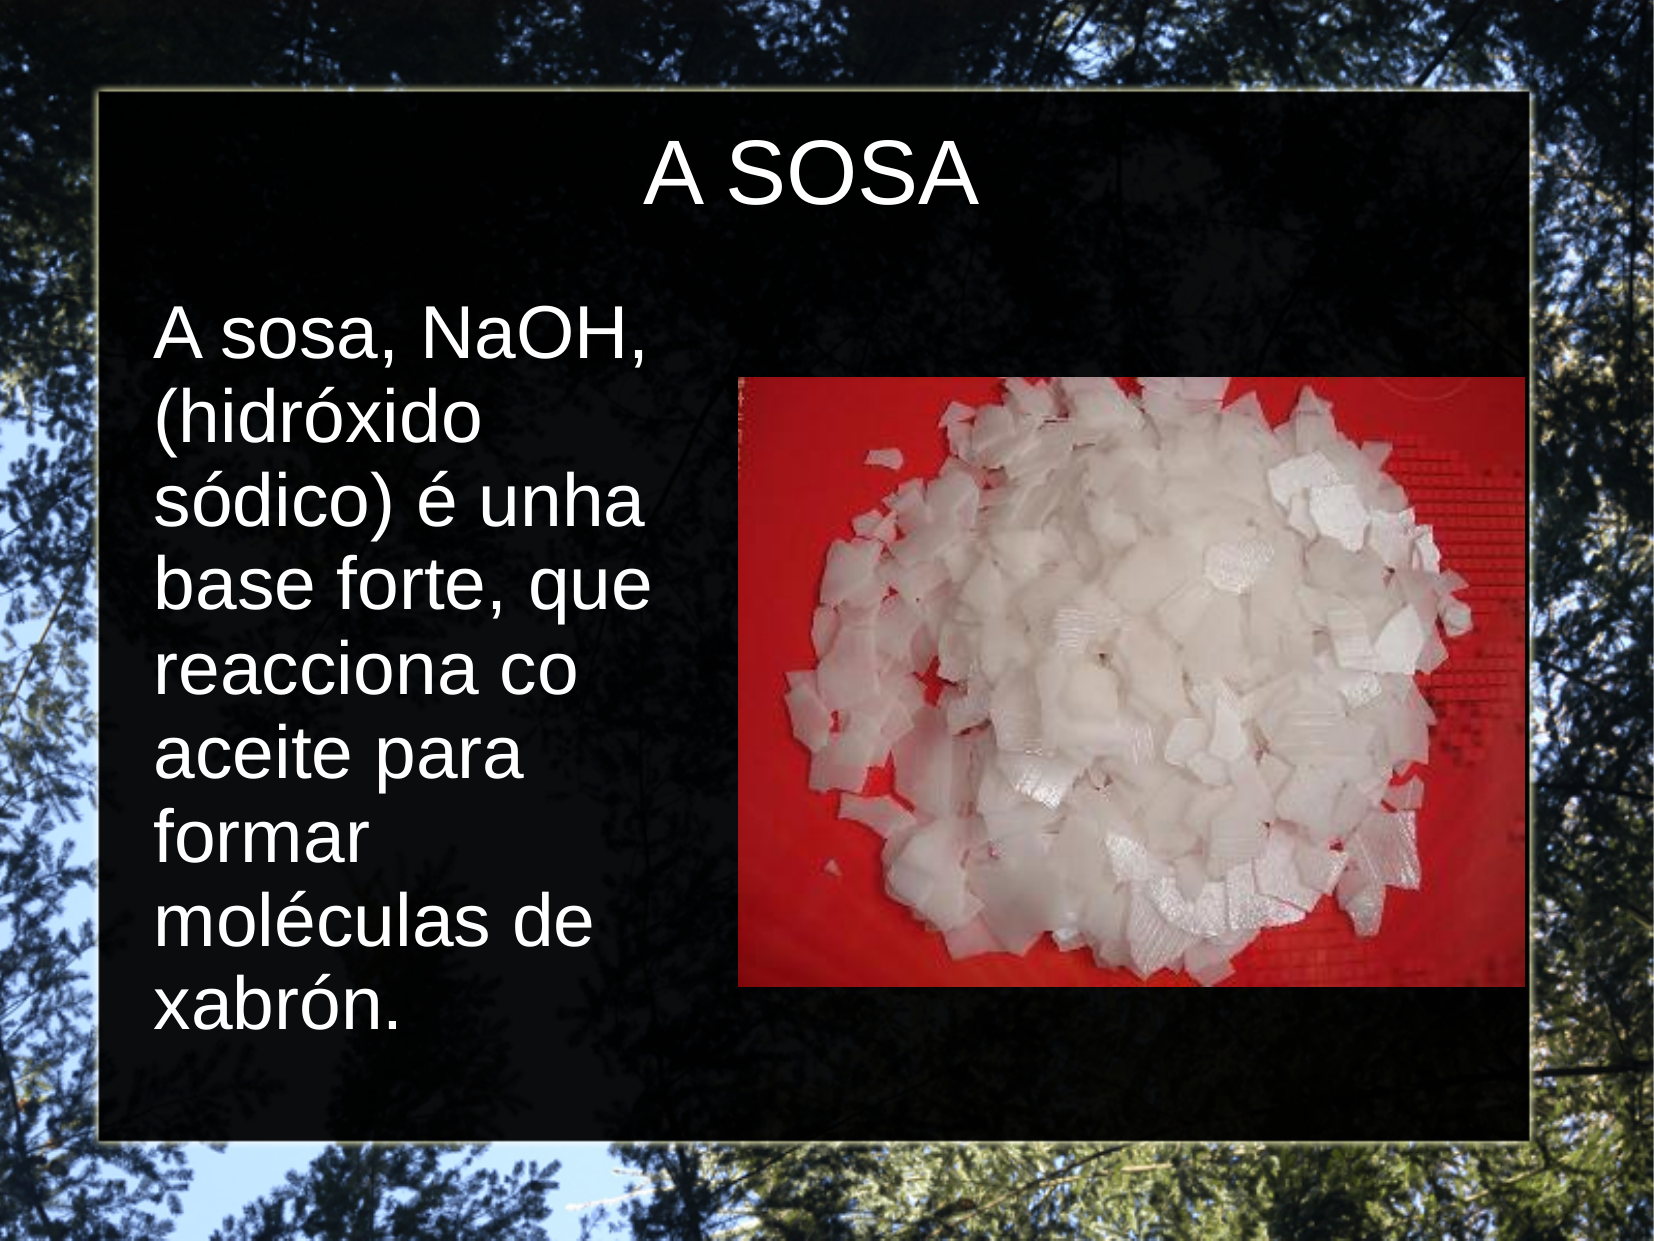

# A SOSA
A sosa, NaOH, (hidróxido sódico) é unha base forte, que reacciona co aceite para formar moléculas de xabrón.